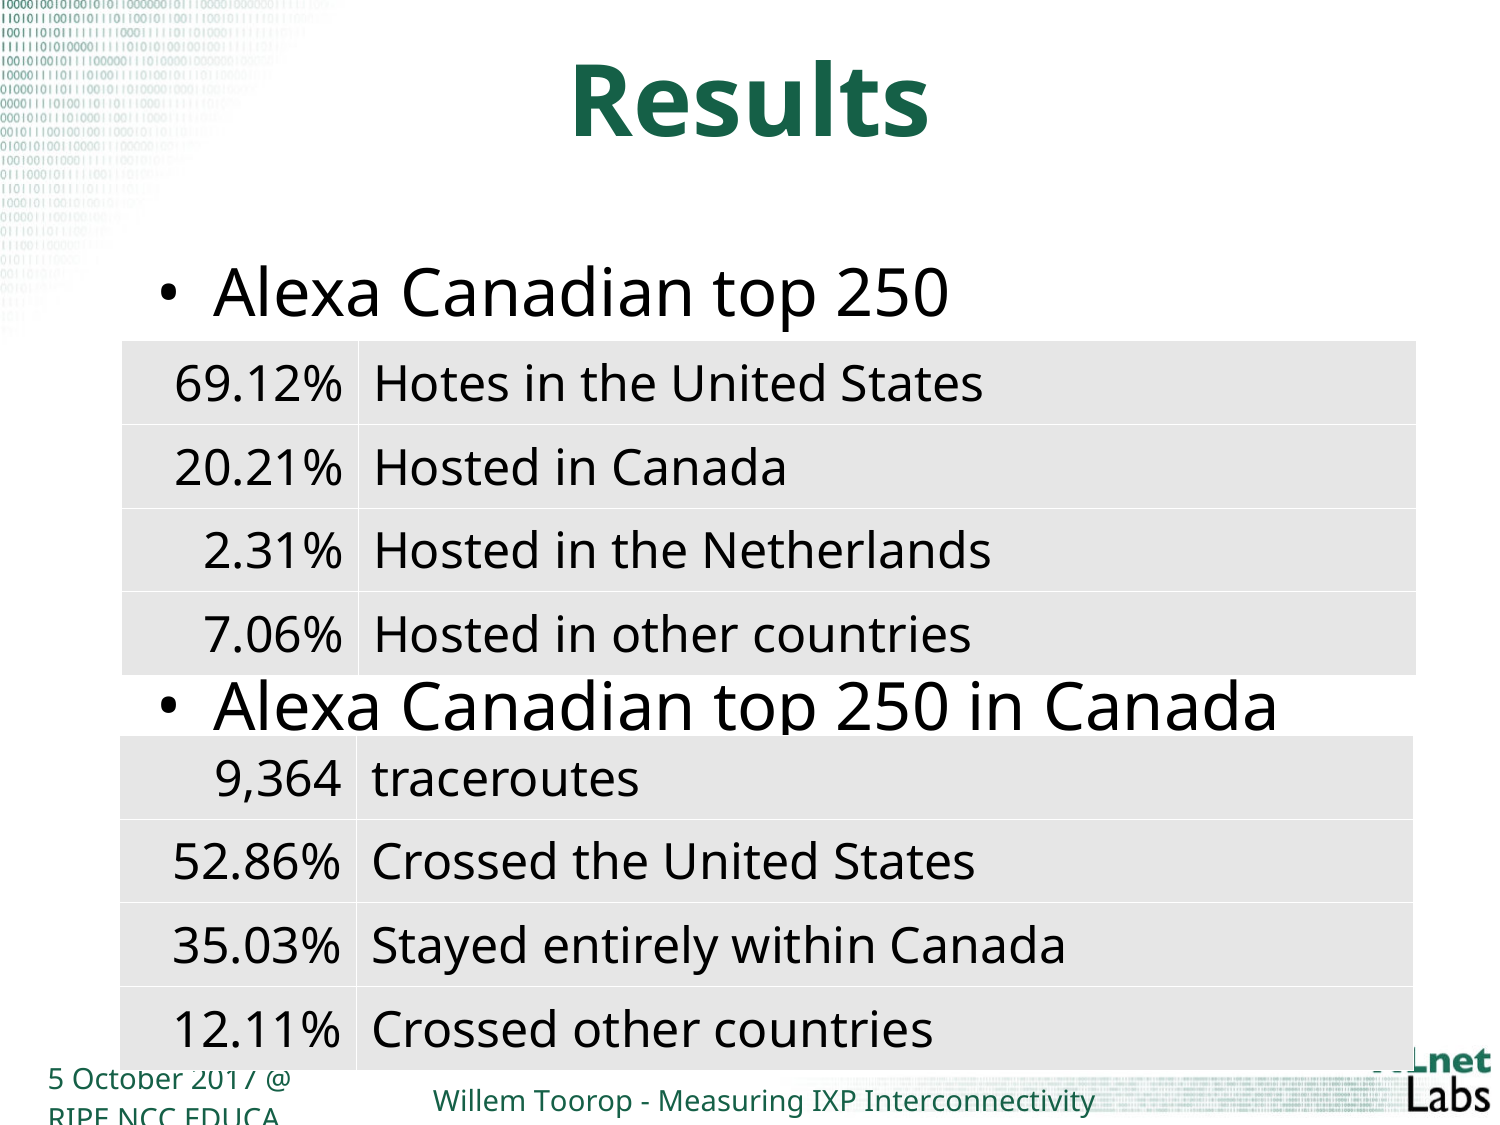

# Results
Alexa Canadian top 250
| 69.12% | Hotes in the United States |
| --- | --- |
| 20.21% | Hosted in Canada |
| 2.31% | Hosted in the Netherlands |
| 7.06% | Hosted in other countries |
Alexa Canadian top 250 in Canada
| 9,364 | traceroutes |
| --- | --- |
| 52.86% | Crossed the United States |
| 35.03% | Stayed entirely within Canada |
| 12.11% | Crossed other countries |